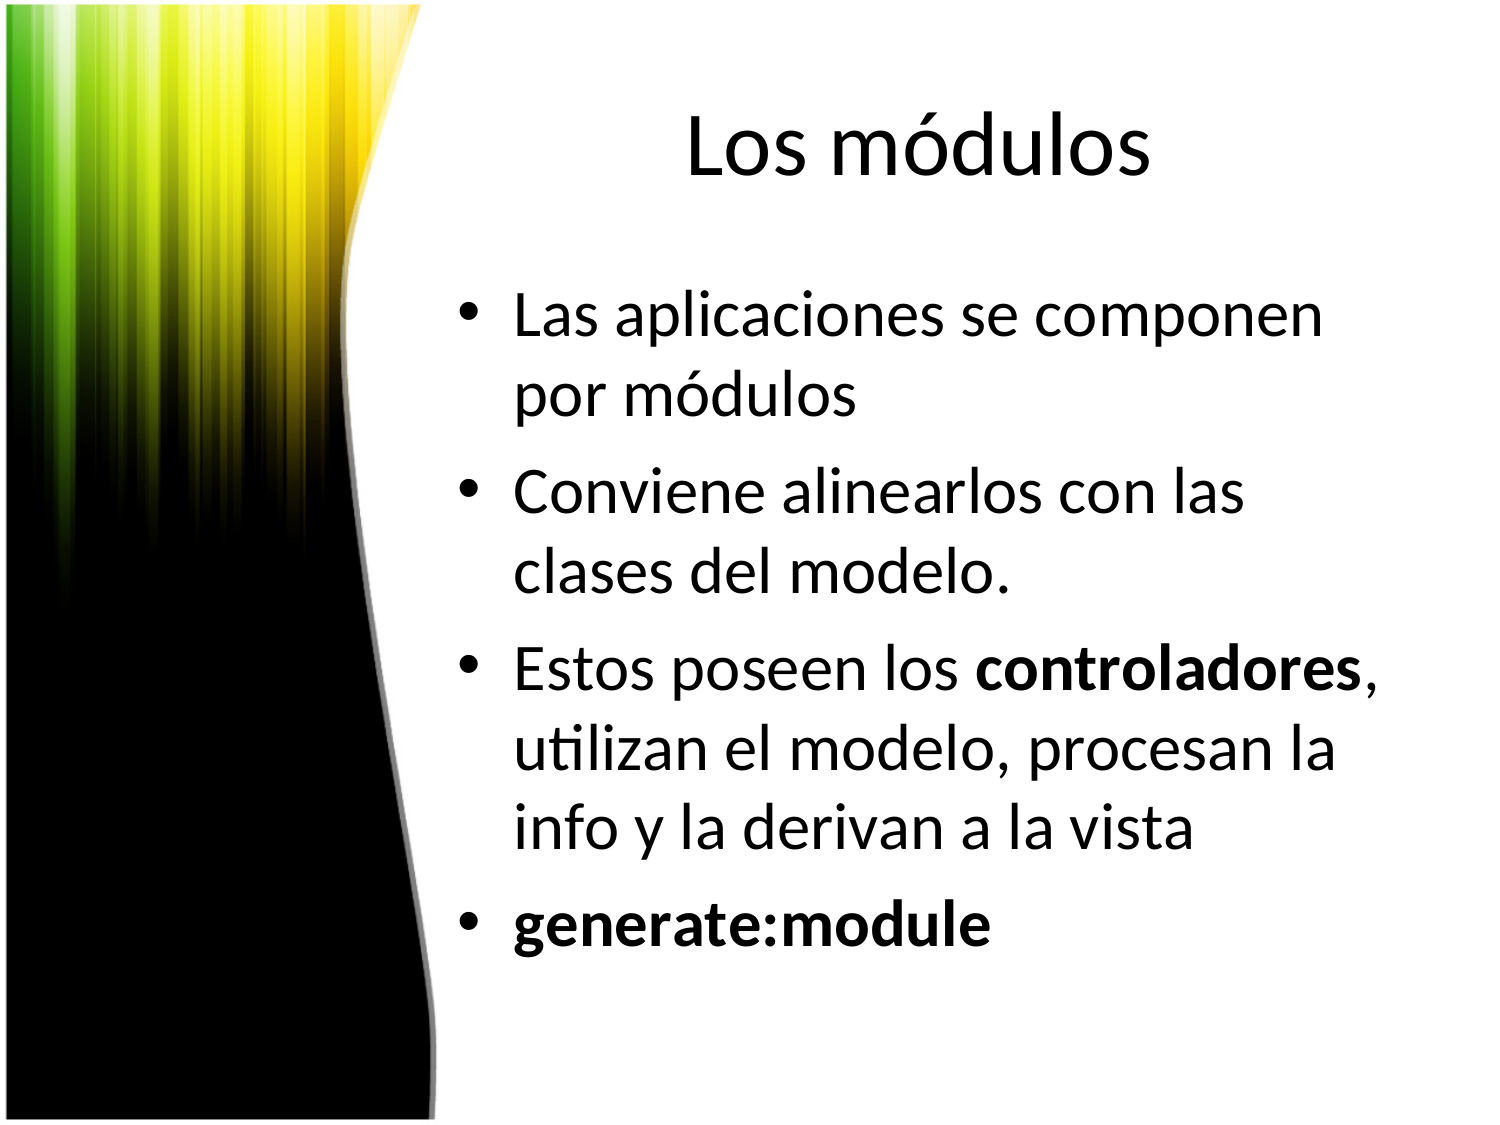

# Los módulos
Las aplicaciones se componen por módulos
Conviene alinearlos con las clases del modelo.
Estos poseen los controladores, utilizan el modelo, procesan la info y la derivan a la vista
generate:module